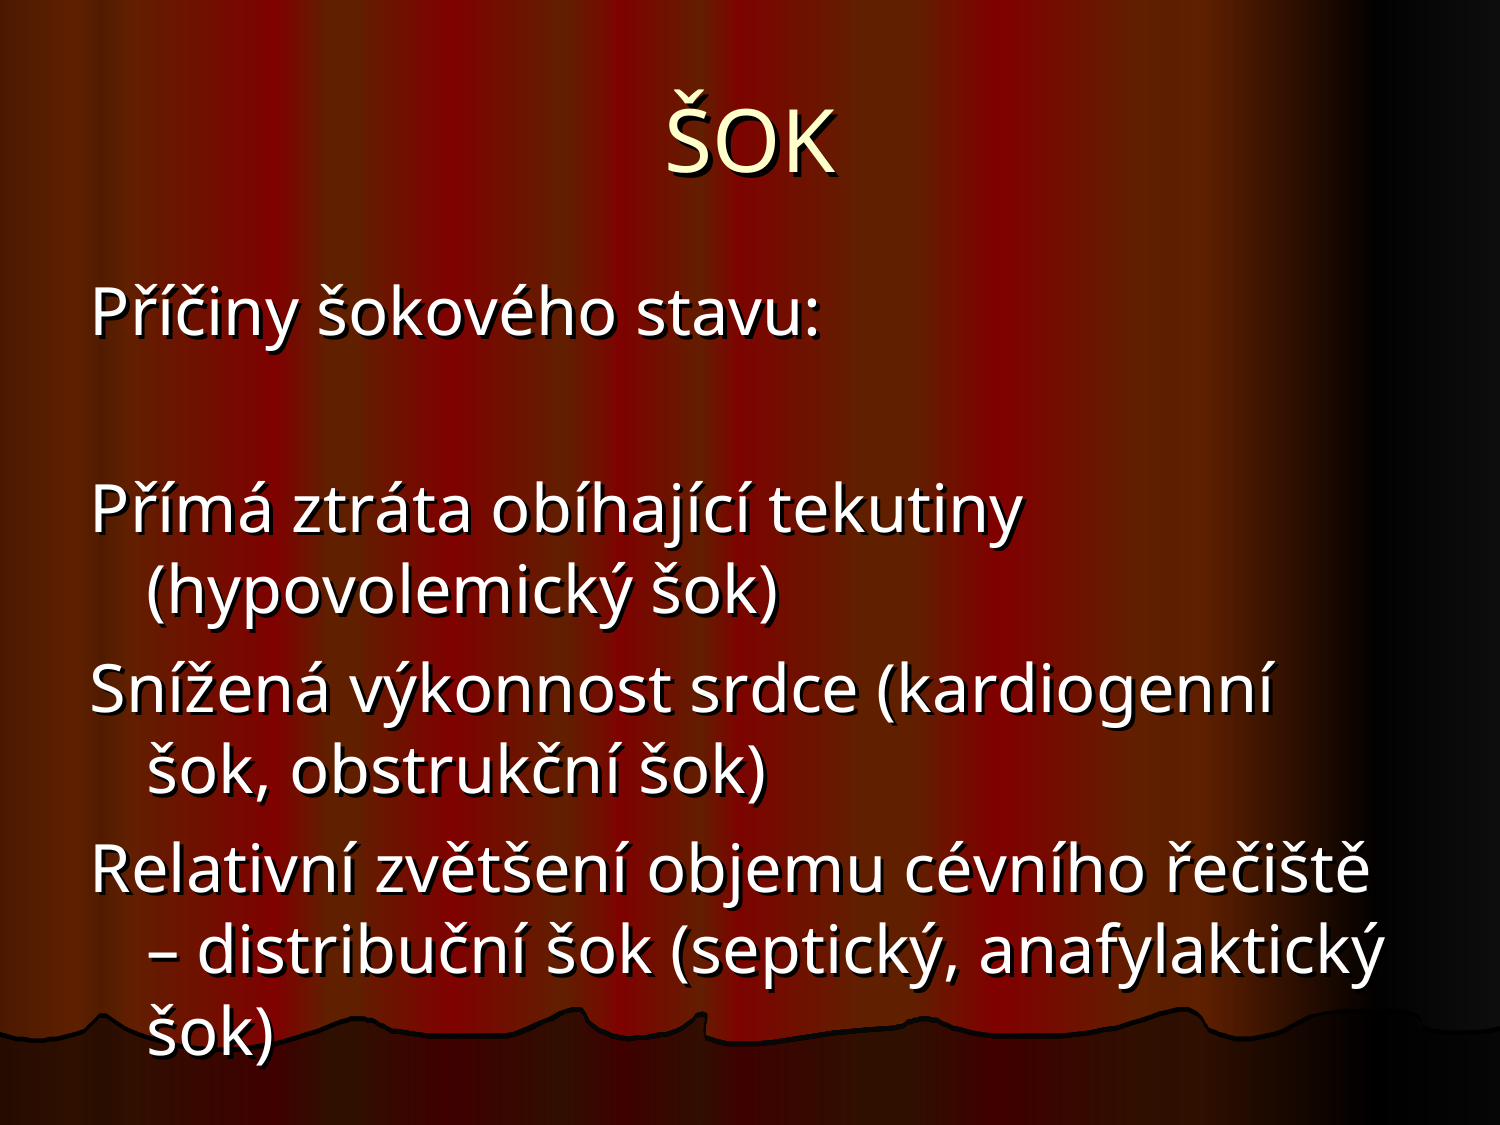

# ŠOK
Příčiny šokového stavu:
Přímá ztráta obíhající tekutiny (hypovolemický šok)
Snížená výkonnost srdce (kardiogenní šok, obstrukční šok)
Relativní zvětšení objemu cévního řečiště – distribuční šok (septický, anafylaktický šok)